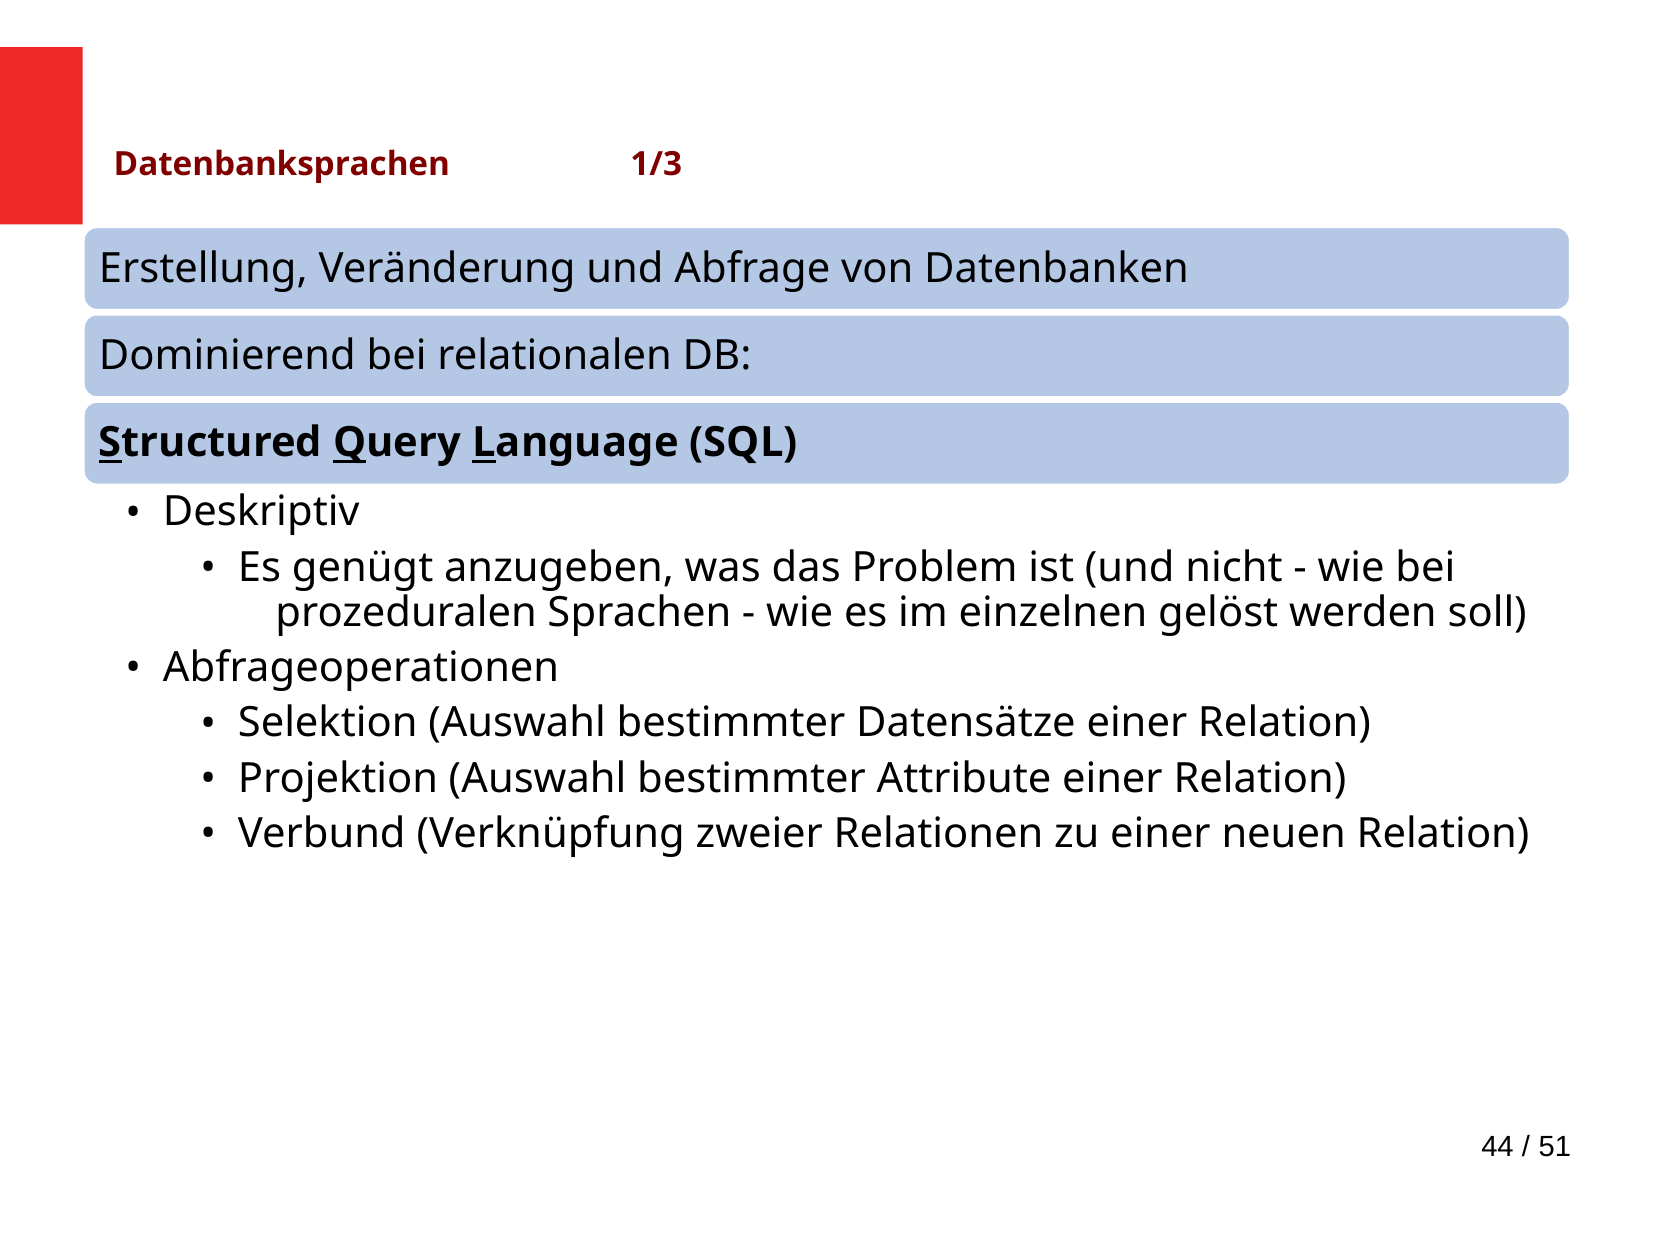

# Datenbanksprachen			1/3
Erstellung, Veränderung und Abfrage von Datenbanken
Dominierend bei relationalen DB:
Structured Query Language (SQL)
Deskriptiv
Es genügt anzugeben, was das Problem ist (und nicht - wie bei prozeduralen Sprachen - wie es im einzelnen gelöst werden soll)
Abfrageoperationen
Selektion (Auswahl bestimmter Datensätze einer Relation)
Projektion (Auswahl bestimmter Attribute einer Relation)
Verbund (Verknüpfung zweier Relationen zu einer neuen Relation)
44
© Hochschule Kempten / Prof.Dr.Arthur Kolb
Folie